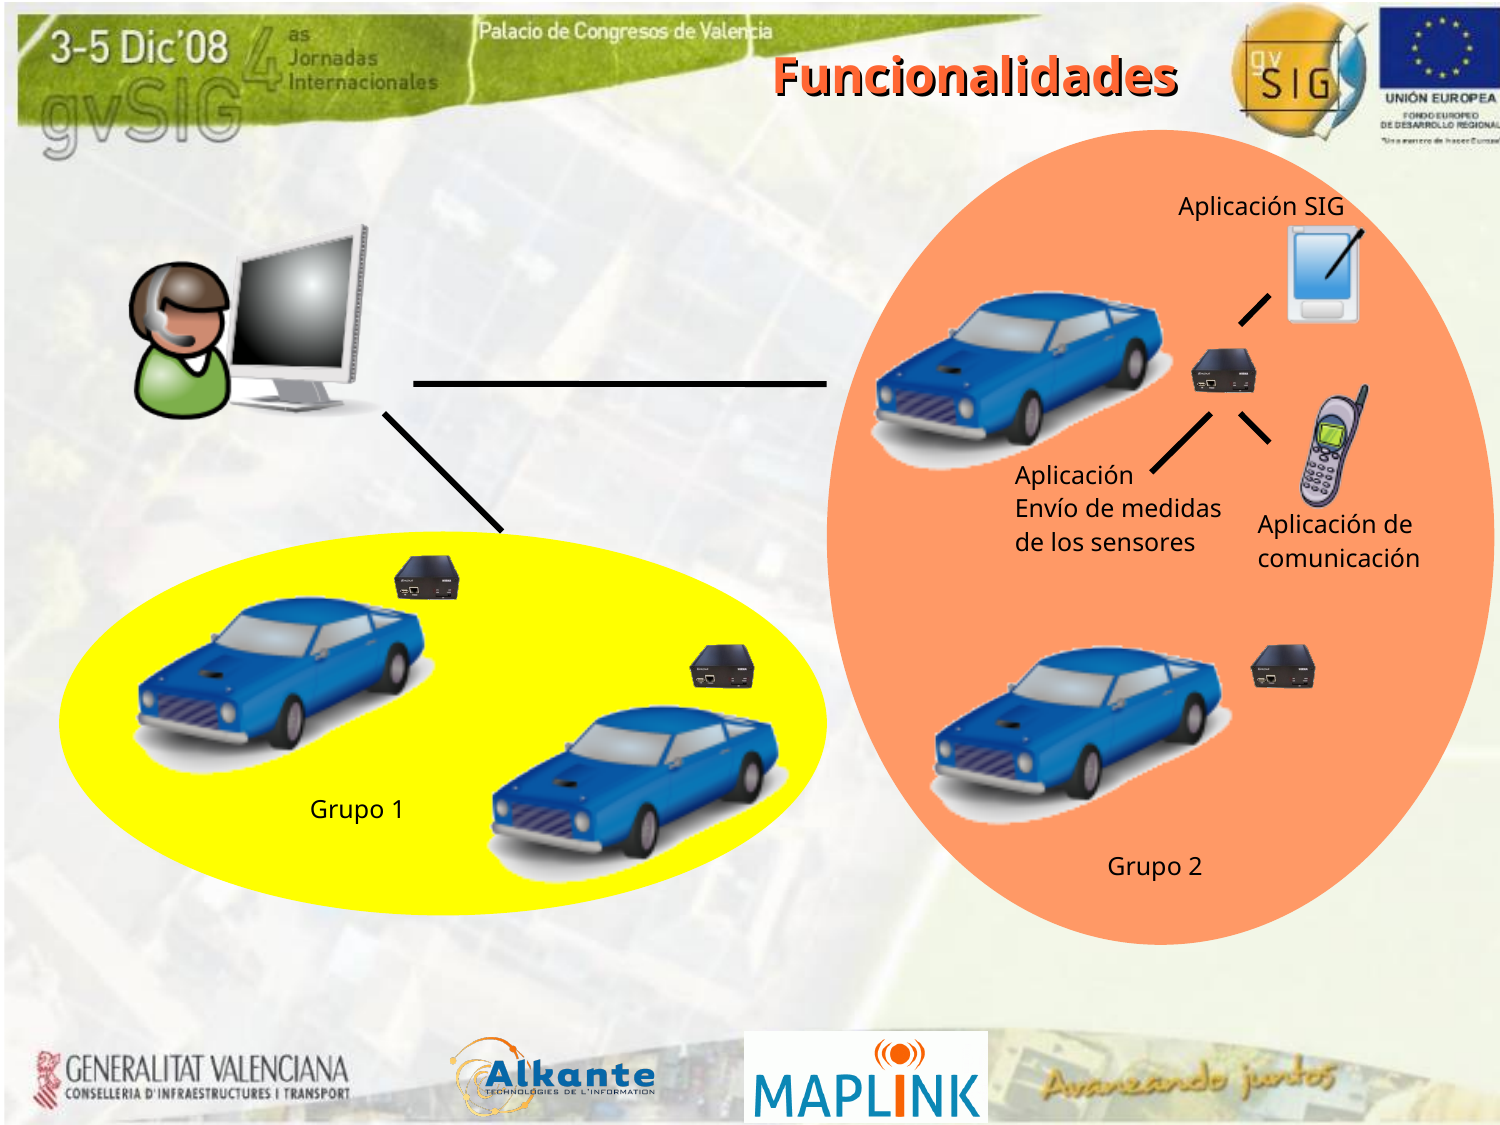

Funcionalidades
Aplicación SIG
Aplicación
Envío de medidas
de los sensores
Aplicación de
comunicación
Grupo 1
Grupo 2